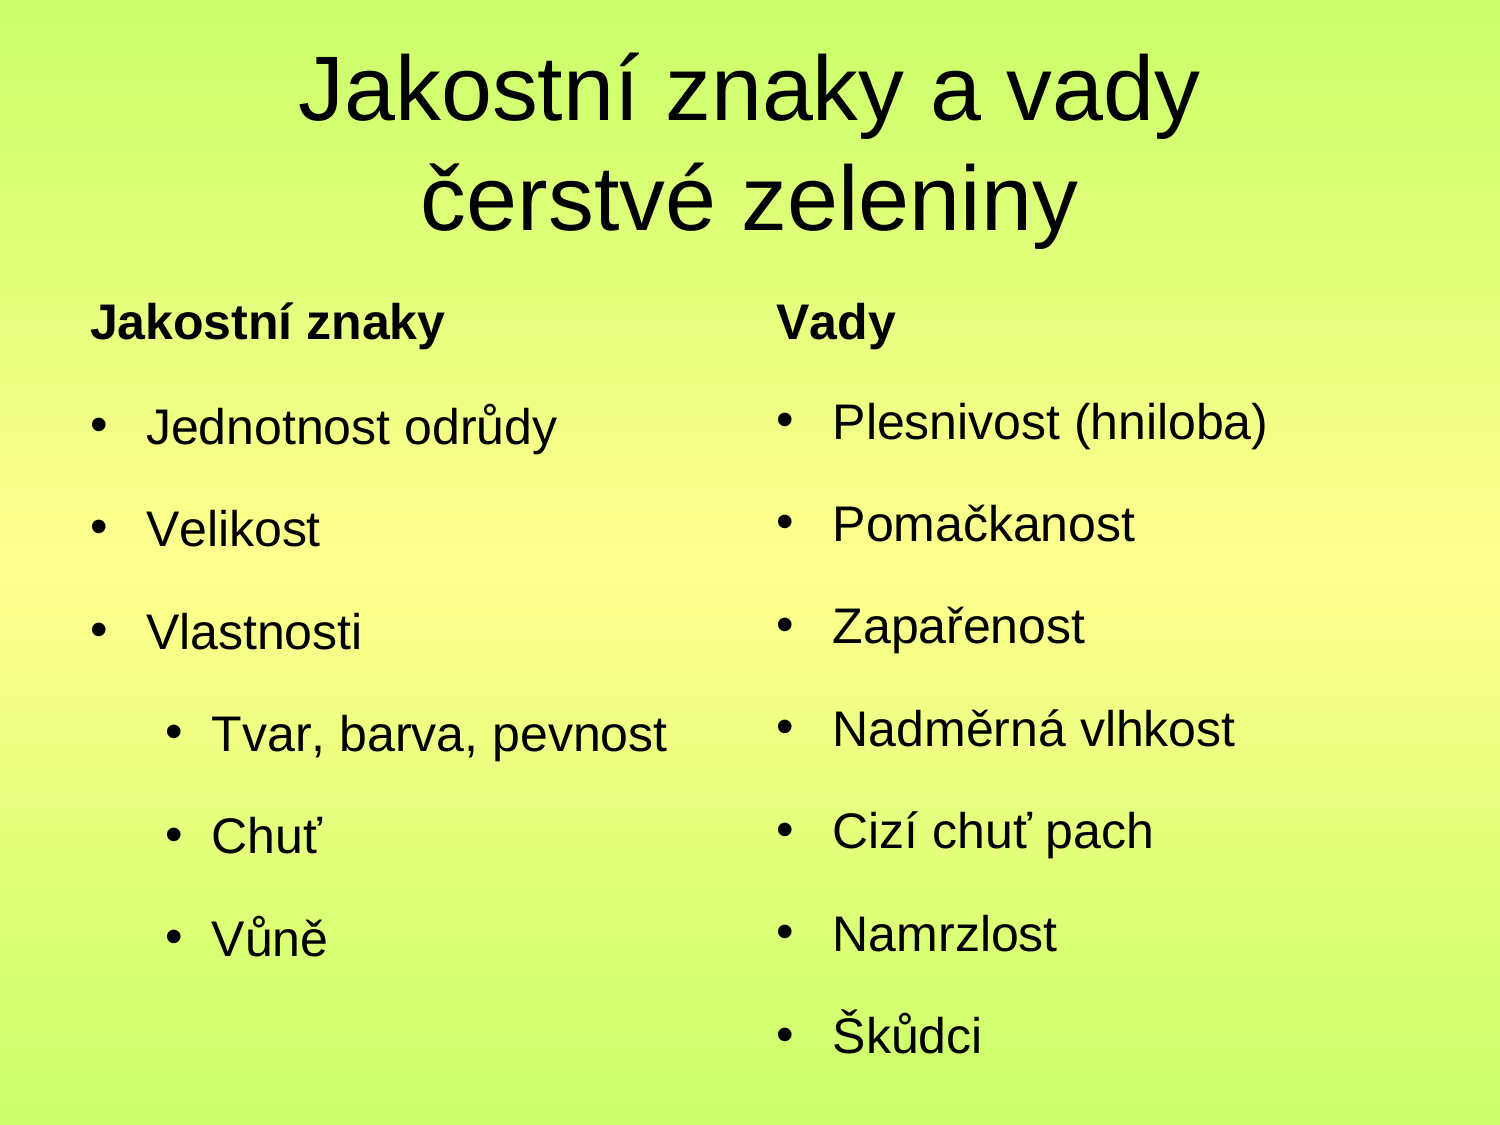

# Jakostní znaky a vady čerstvé zeleniny
Jakostní znaky
Vady
Plesnivost (hniloba)
Pomačkanost
Zapařenost
Nadměrná vlhkost
Cizí chuť pach
Namrzlost
Škůdci
Jednotnost odrůdy
Velikost
Vlastnosti
Tvar, barva, pevnost
Chuť
Vůně